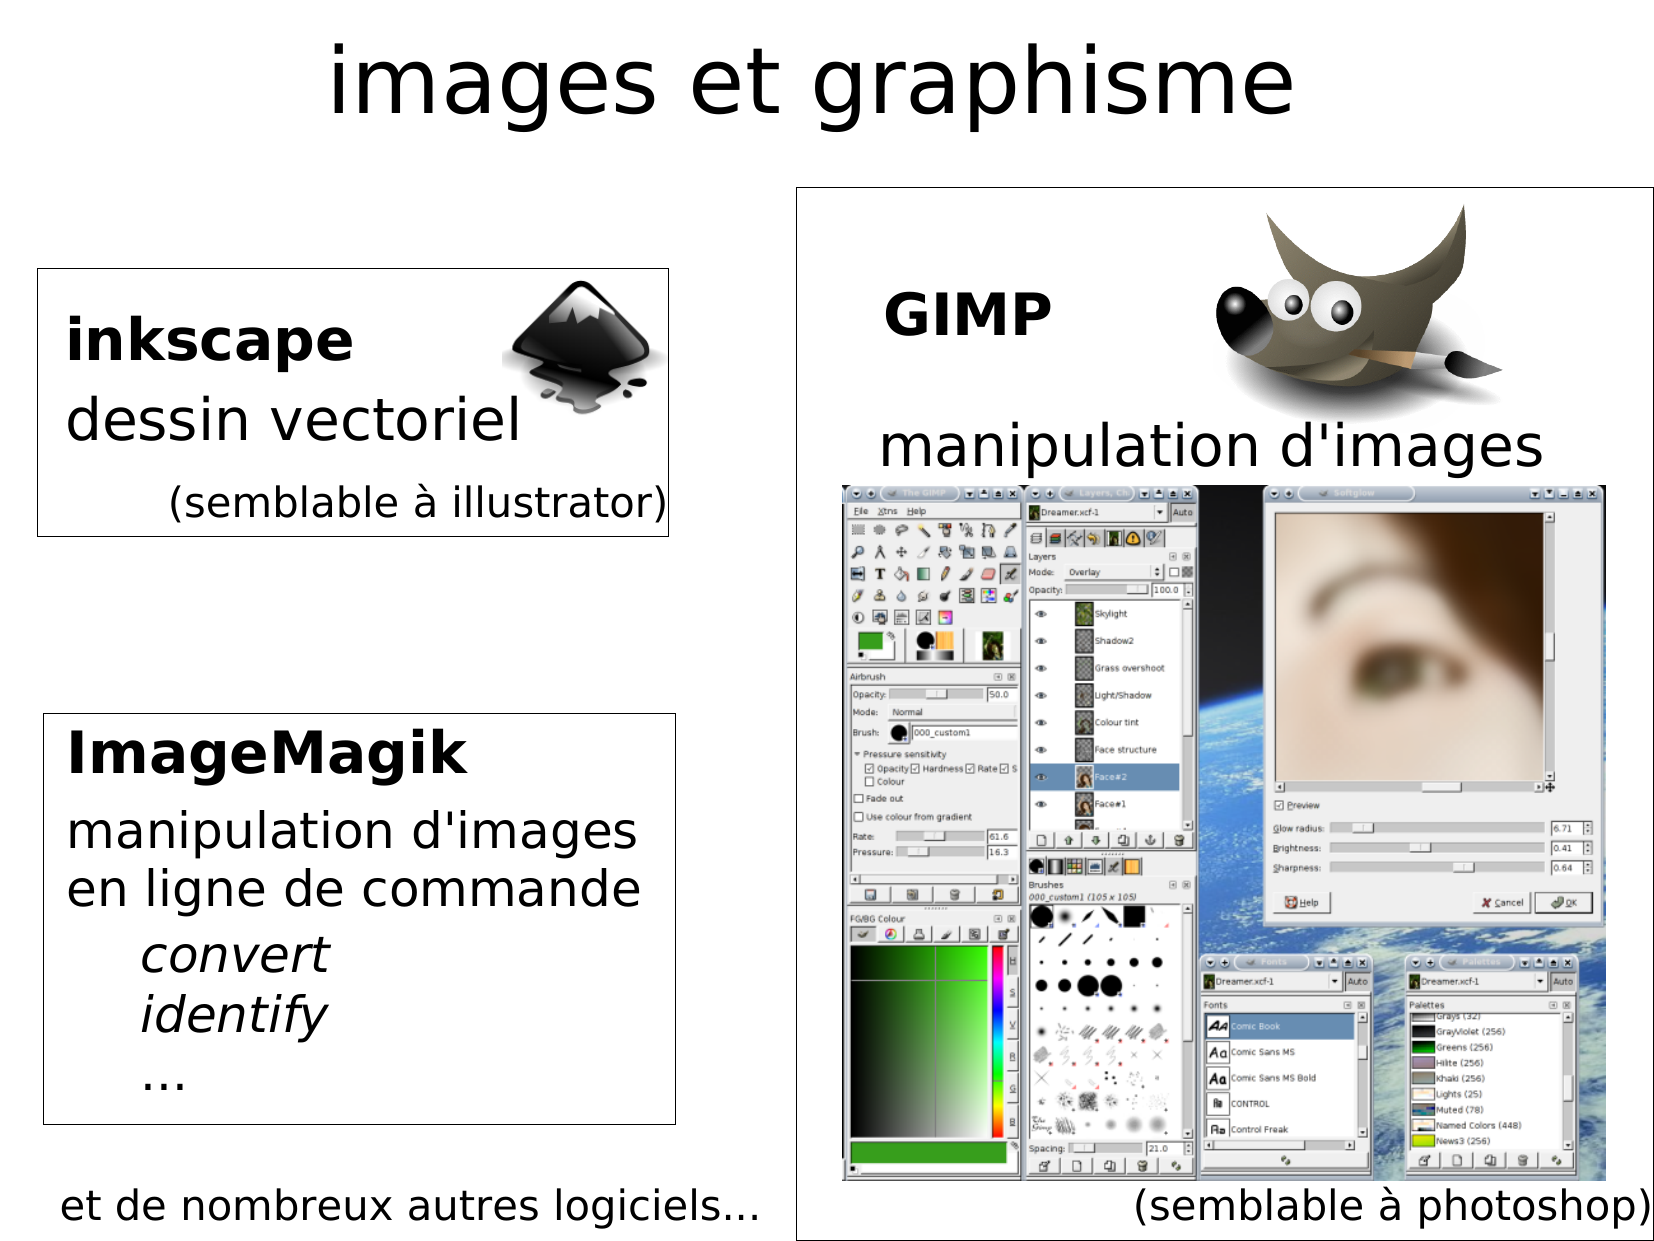

# images et graphisme
GIMP
inkscape
dessin vectoriel
manipulation d'images
(semblable à illustrator)
ImageMagik
manipulation d'images
en ligne de commande
	convert
	identify
	...
et de nombreux autres logiciels...
(semblable à photoshop)